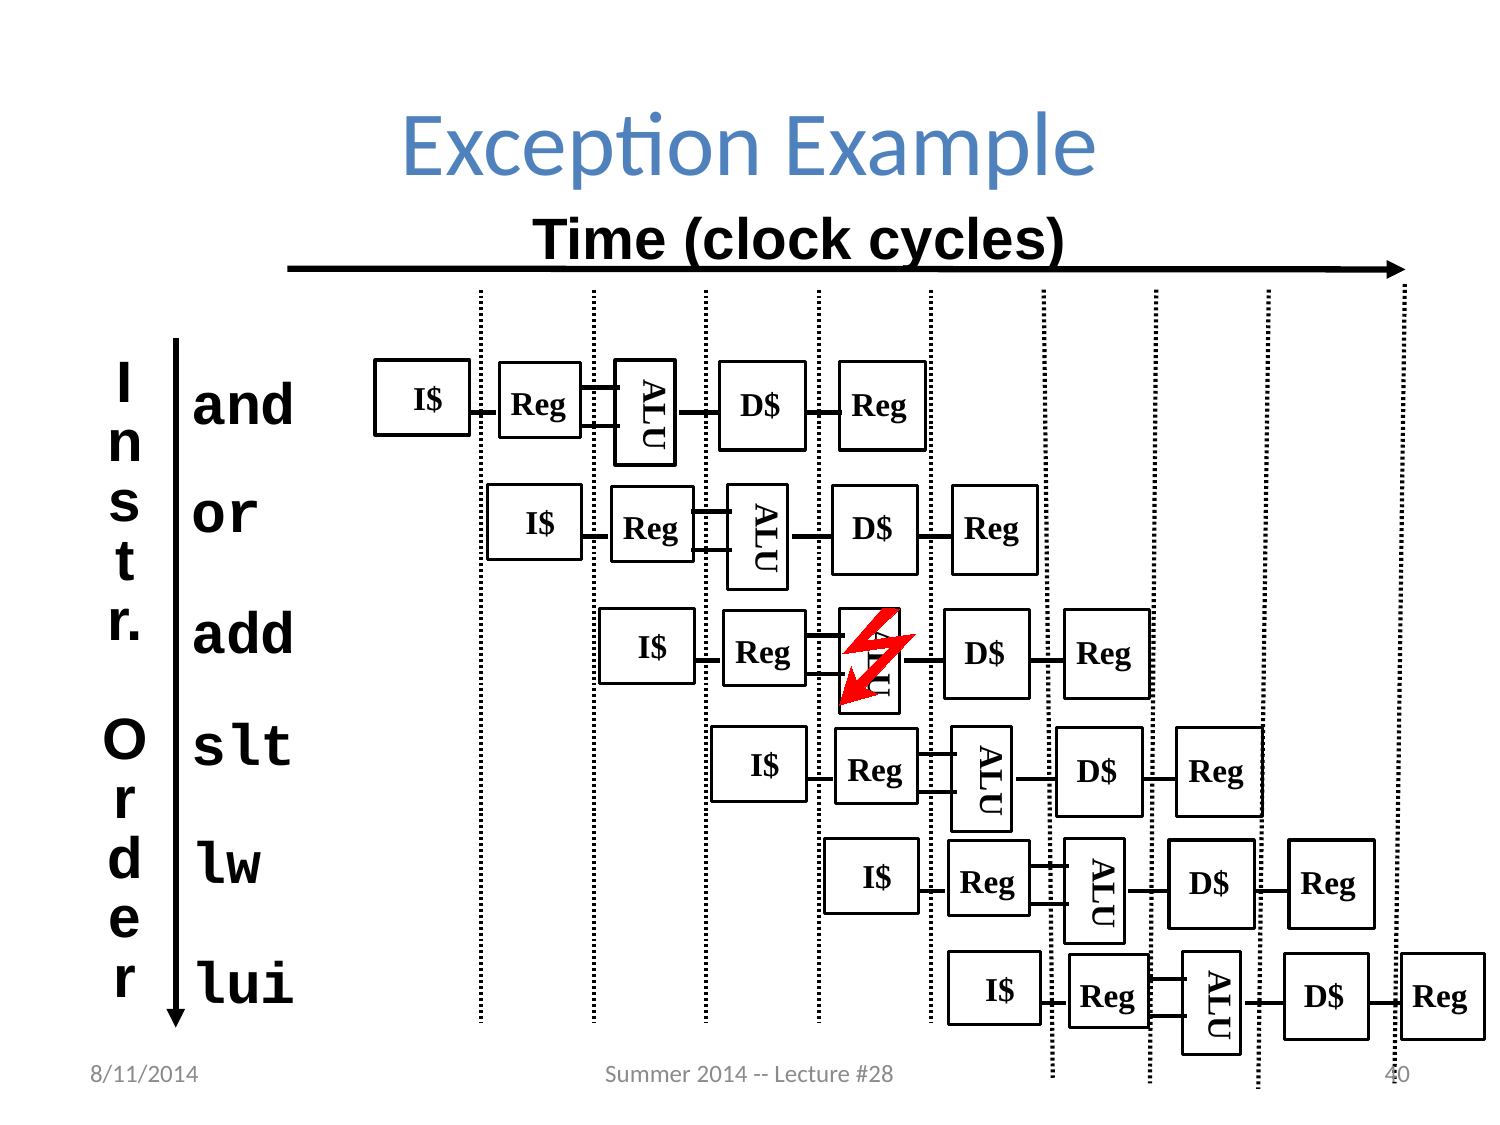

# Exception Example
Time (clock cycles)
I
n
s
t
r.
O
r
d
e
r
and
 I$
ALU
Reg
 D$
Reg
or
 I$
ALU
Reg
 D$
Reg
add
 I$
ALU
Reg
 D$
Reg
slt
 I$
ALU
Reg
 D$
Reg
lw
 I$
ALU
Reg
 D$
Reg
lui
 I$
ALU
Reg
 D$
Reg
8/11/2014
Summer 2014 -- Lecture #28